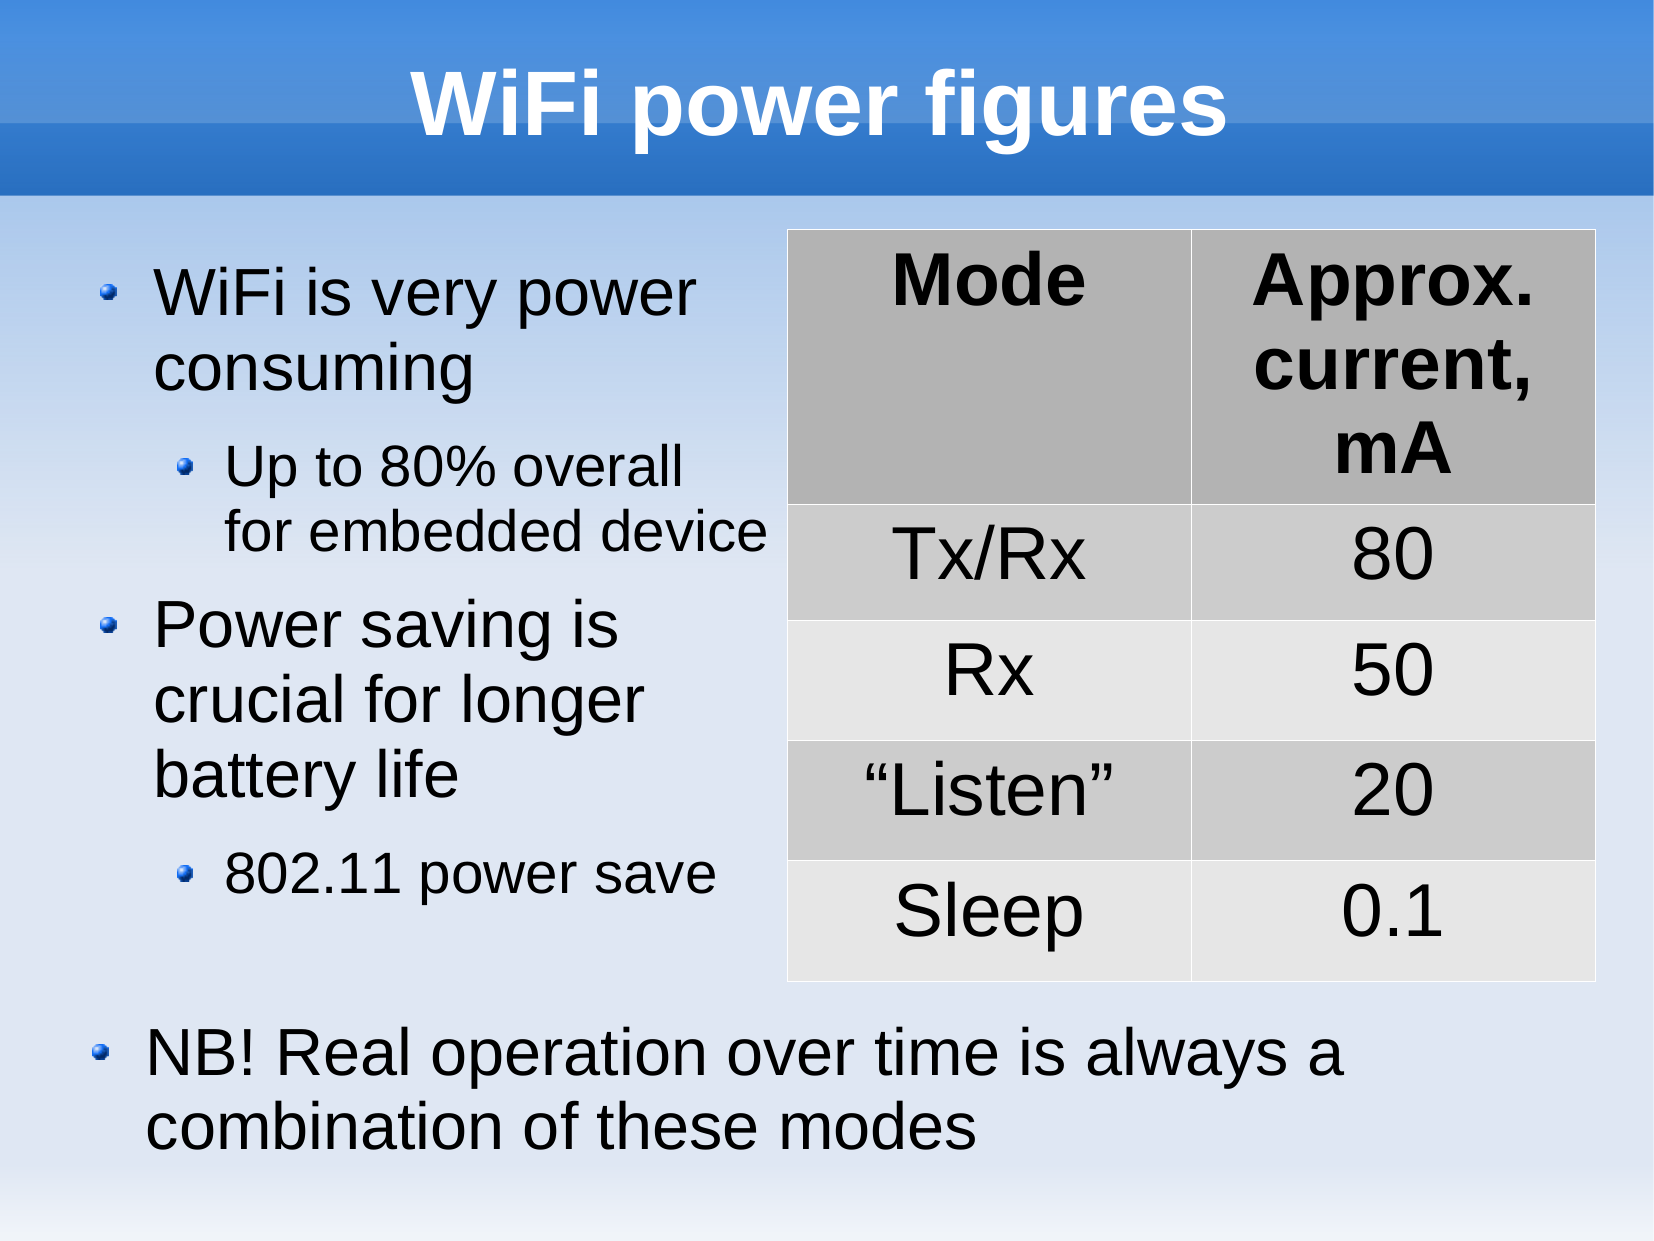

# WiFi power figures
| Mode | Approx. current, mA |
| --- | --- |
| Tx/Rx | 80 |
| Rx | 50 |
| “Listen” | 20 |
| Sleep | 0.1 |
WiFi is very power consuming
Up to 80% overall
for embedded device
Power saving is crucial for longer battery life
802.11 power save
NB! Real operation over time is always a combination of these modes